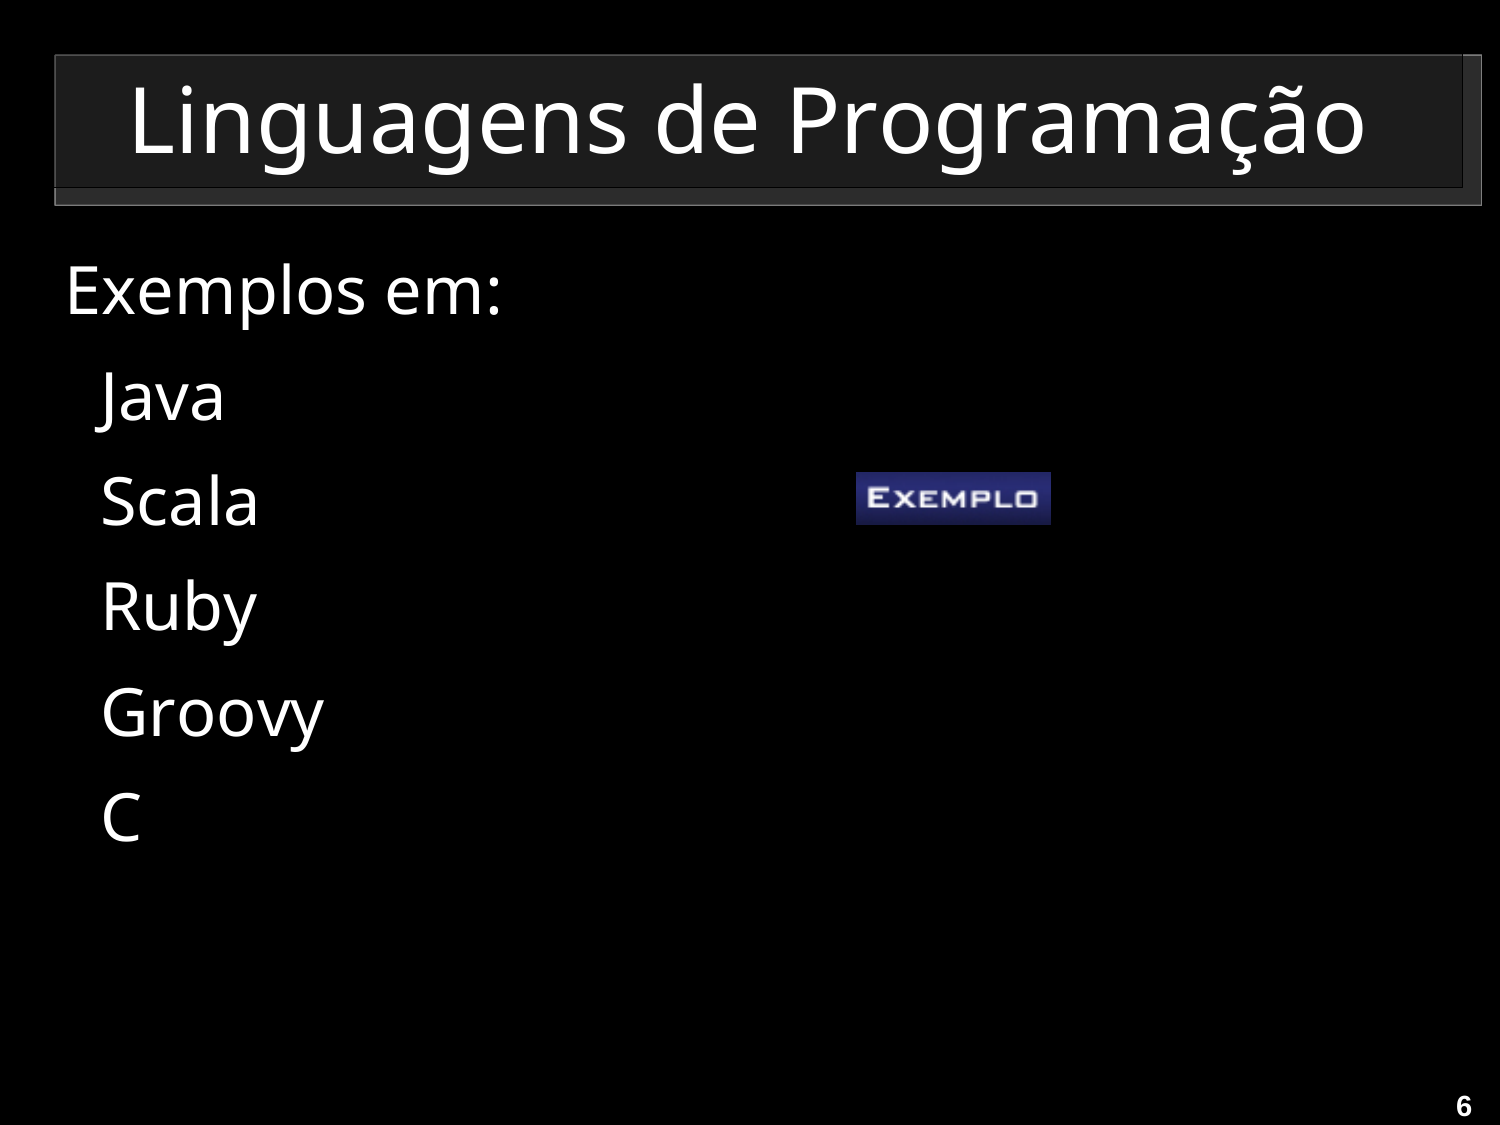

# Linguagens de Programação
Exemplos em:
Java
Scala
Ruby
Groovy
C
6